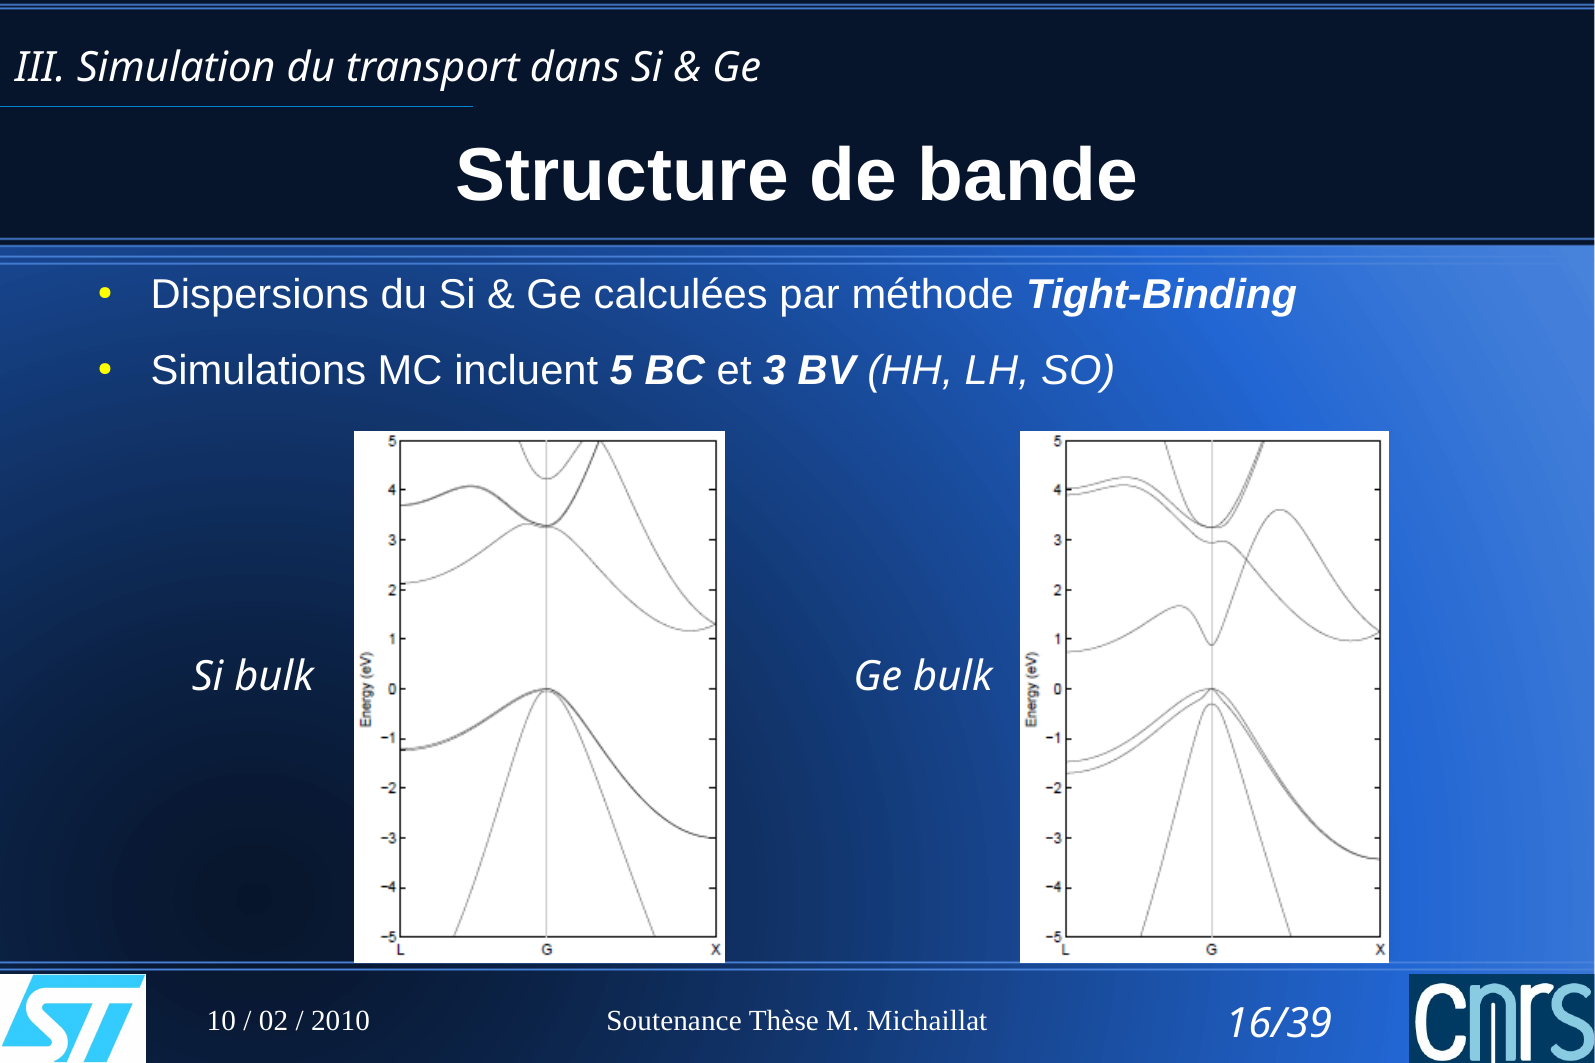

III. Simulation du transport dans Si & Ge
# Structure de bande
Dispersions du Si & Ge calculées par méthode Tight-Binding
Simulations MC incluent 5 BC et 3 BV (HH, LH, SO)
Si bulk
Ge bulk